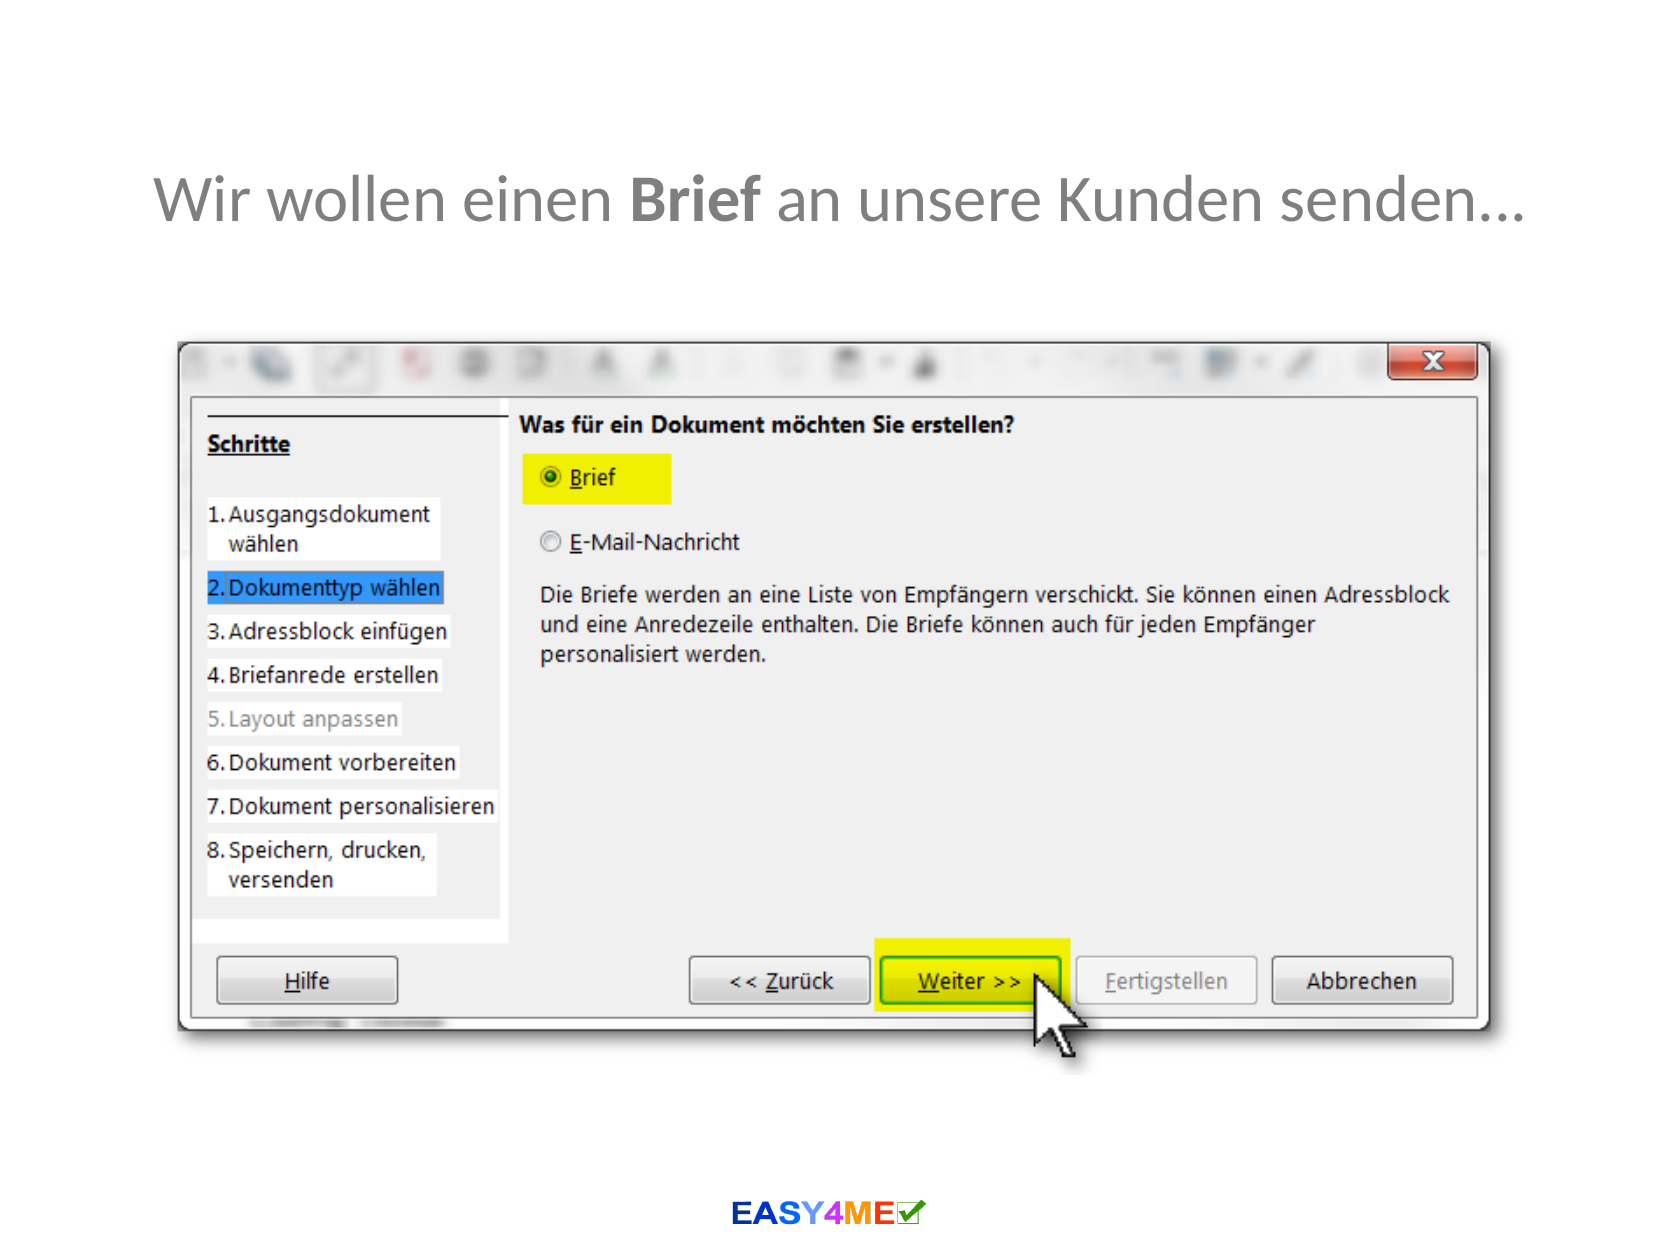

#
Wir wollen einen Brief an unsere Kunden senden...